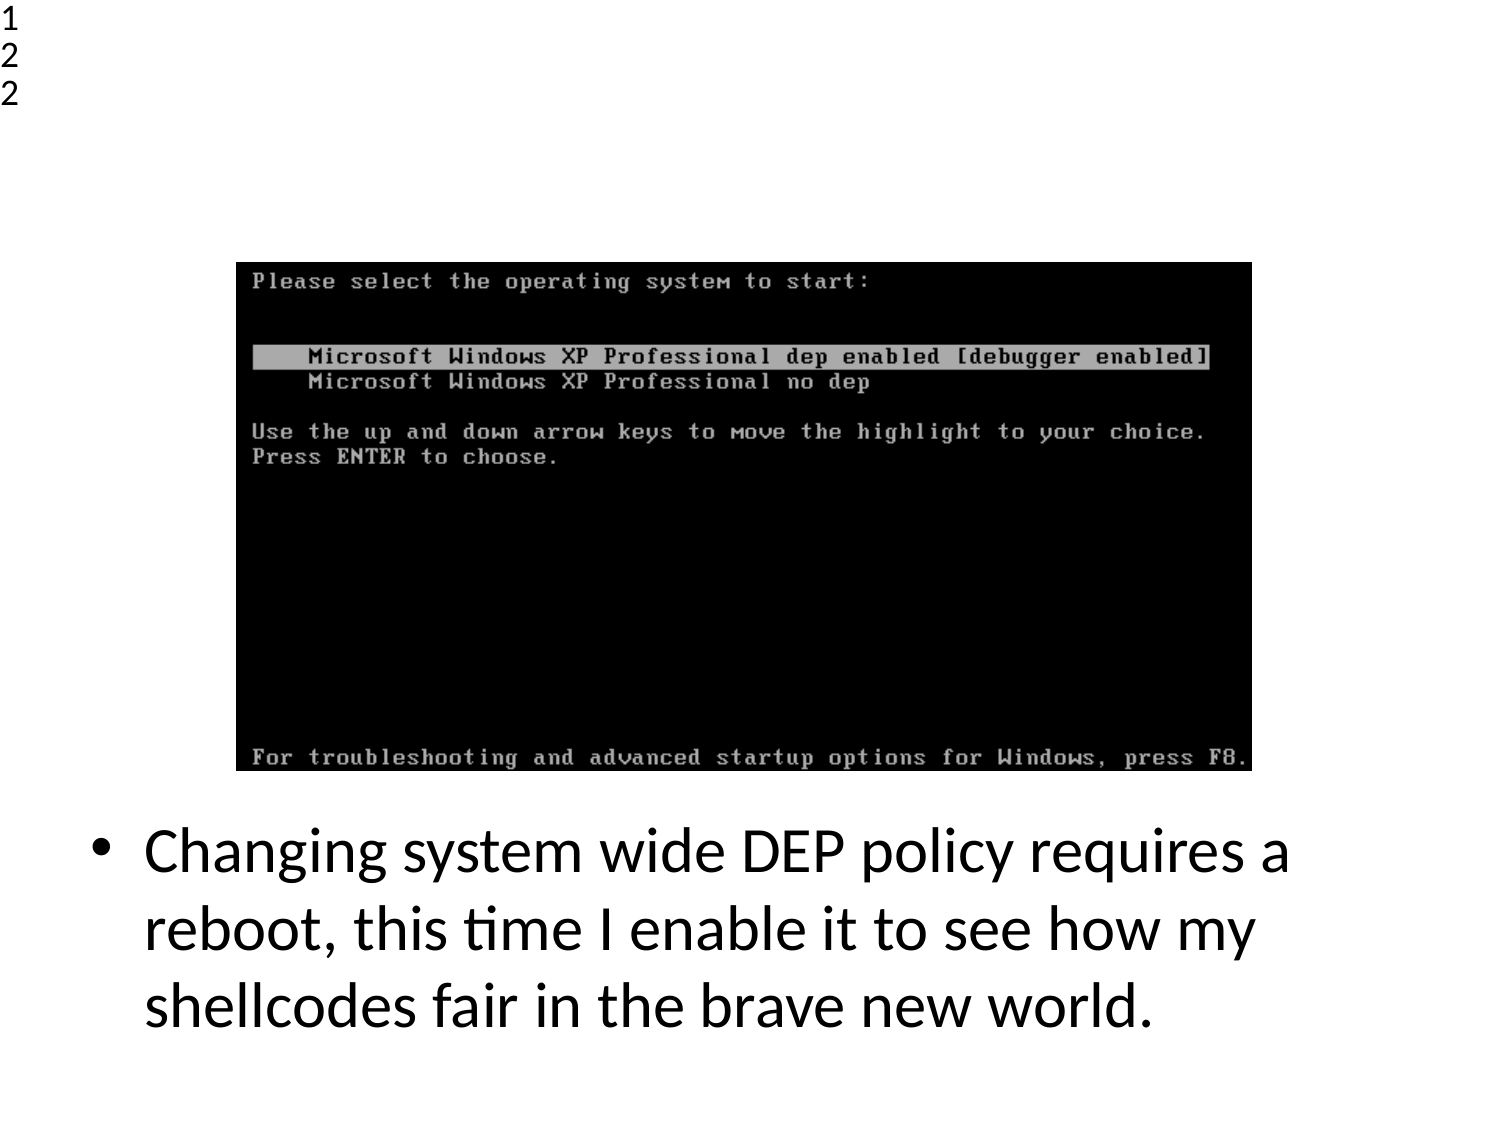

#
Changing system wide DEP policy requires a reboot, this time I enable it to see how my shellcodes fair in the brave new world.